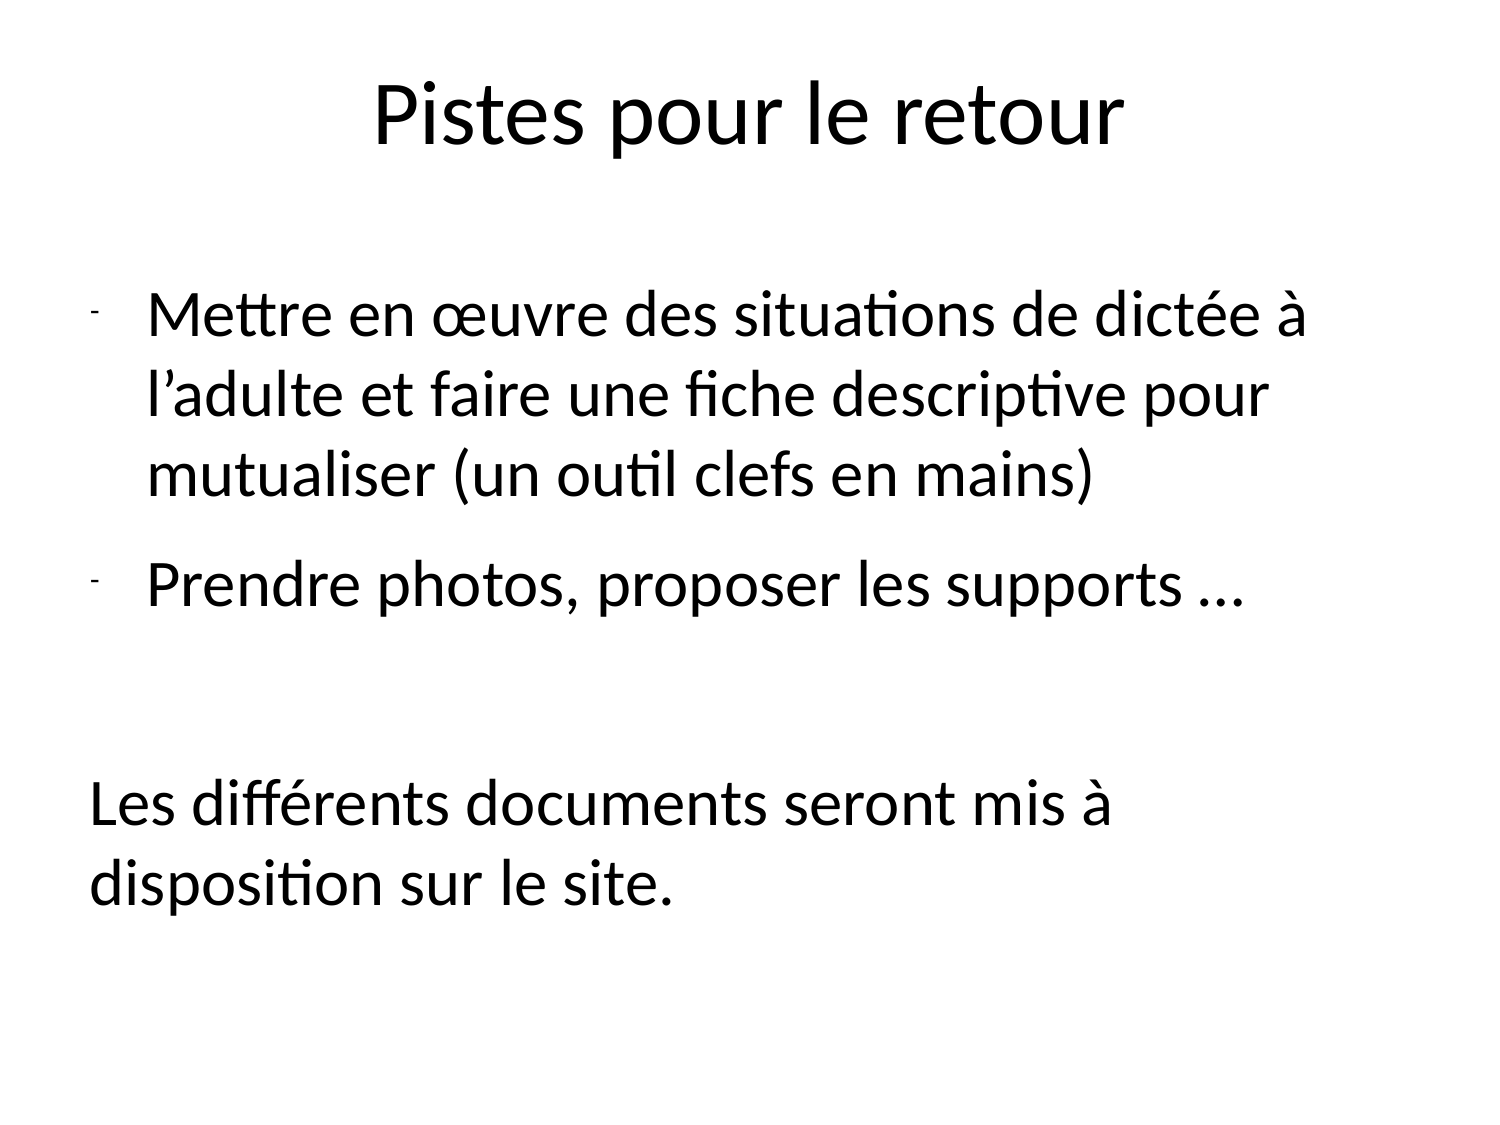

# Pistes pour le retour
Mettre en œuvre des situations de dictée à l’adulte et faire une fiche descriptive pour mutualiser (un outil clefs en mains)
Prendre photos, proposer les supports …
Les différents documents seront mis à disposition sur le site.